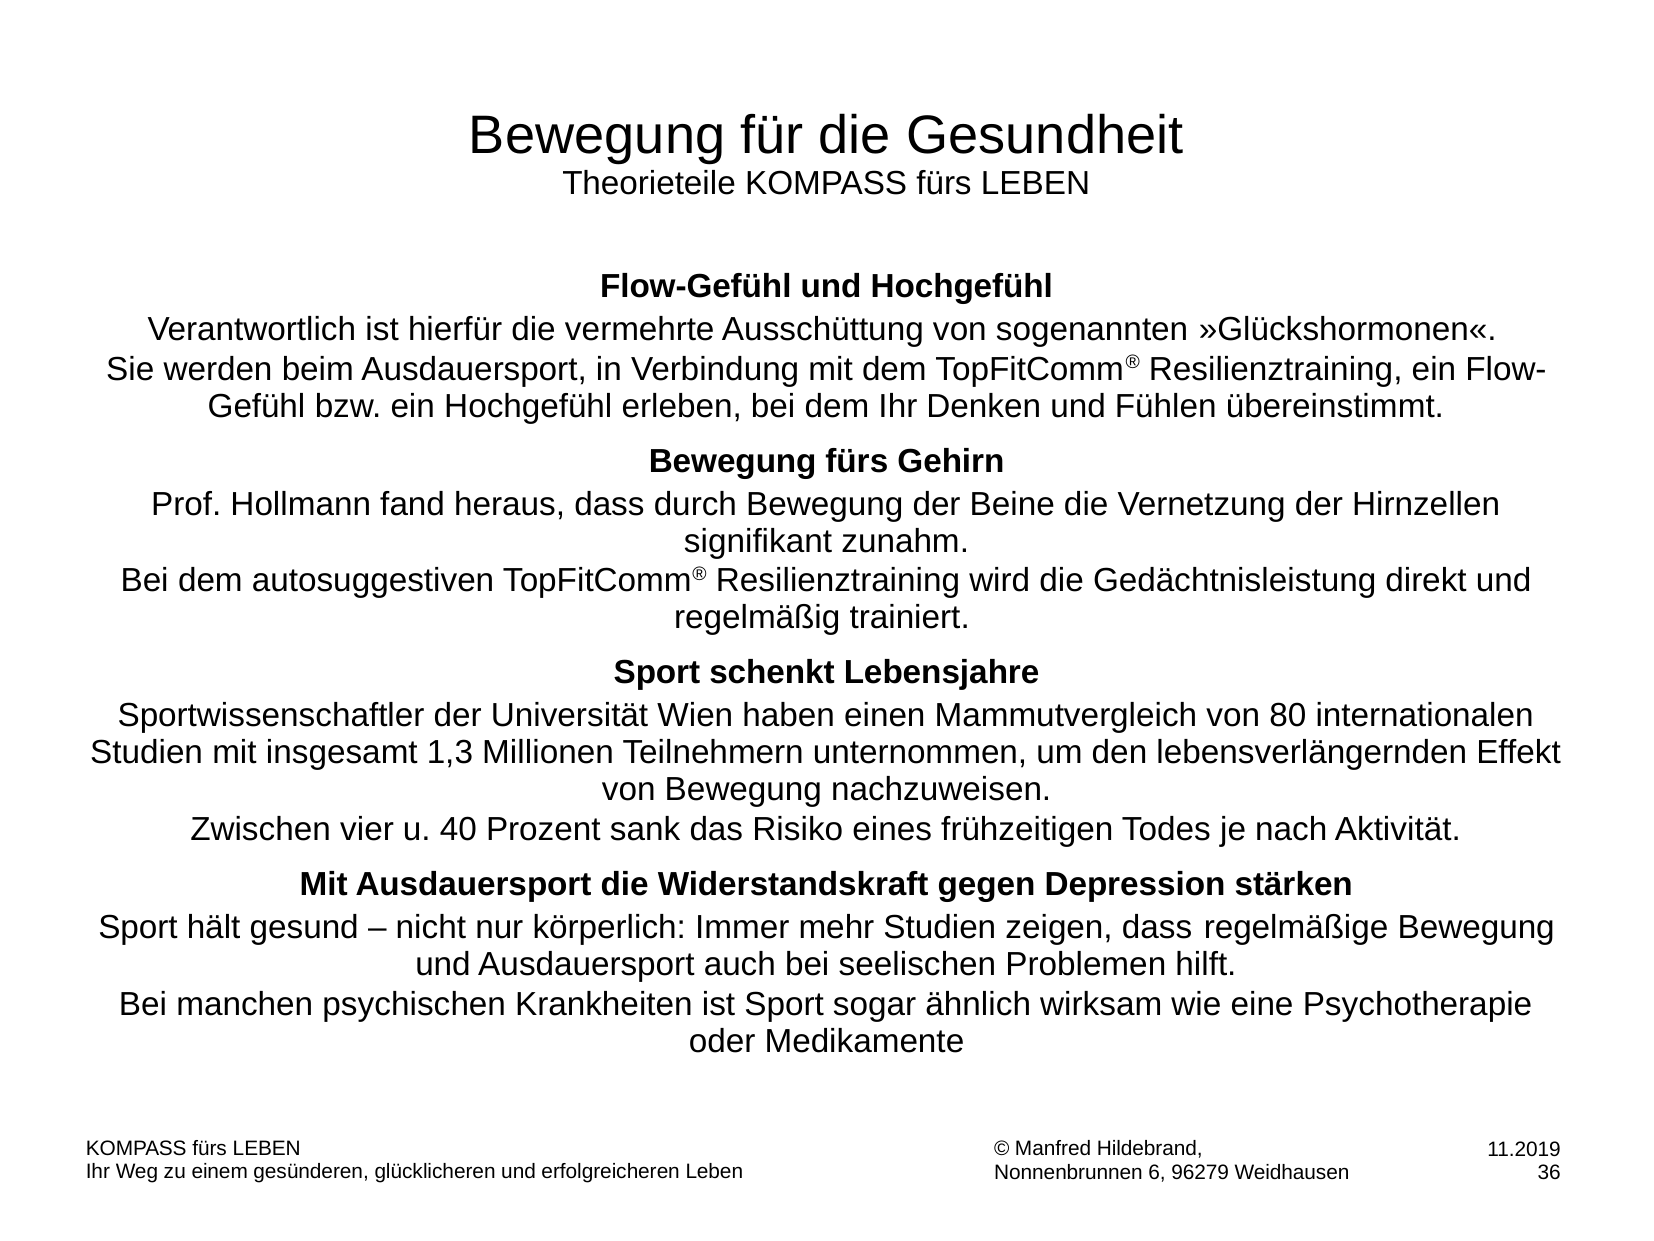

# Bewegung für die Gesundheit Theorieteile KOMPASS fürs LEBEN
Flow-Gefühl und Hochgefühl
Verantwortlich ist hierfür die vermehrte Ausschüttung von sogenannten »Glückshormonen«.
Sie werden beim Ausdauersport, in Verbindung mit dem TopFitComm® Resilienztraining, ein Flow-Gefühl bzw. ein Hochgefühl erleben, bei dem Ihr Denken und Fühlen übereinstimmt.
Bewegung fürs Gehirn
Prof. Hollmann fand heraus, dass durch Bewegung der Beine die Vernetzung der Hirnzellen signifikant zunahm.
Bei dem autosuggestiven TopFitComm® Resilienztraining wird die Gedächtnisleistung direkt und regelmäßig trainiert.
Sport schenkt Lebensjahre
Sportwissenschaftler der Universität Wien haben einen Mammutvergleich von 80 internationalen Studien mit insgesamt 1,3 Millionen Teilnehmern unternommen, um den lebensverlängernden Effekt von Bewegung nachzuweisen.
Zwischen vier u. 40 Prozent sank das Risiko eines frühzeitigen Todes je nach Aktivität.
Mit Ausdauersport die Widerstandskraft gegen Depression stärken
Sport hält gesund – nicht nur körperlich: Immer mehr Studien zeigen, dass regelmäßige Bewegung und Ausdauersport auch bei seelischen Problemen hilft.
Bei manchen psychischen Krankheiten ist Sport sogar ähnlich wirksam wie eine Psychotherapie oder Medikamente
KOMPASS fürs LEBEN
Ihr Weg zu einem gesünderen, glücklicheren und erfolgreicheren Leben
© Manfred Hildebrand,
Nonnenbrunnen 6, 96279 Weidhausen
11.2019
36